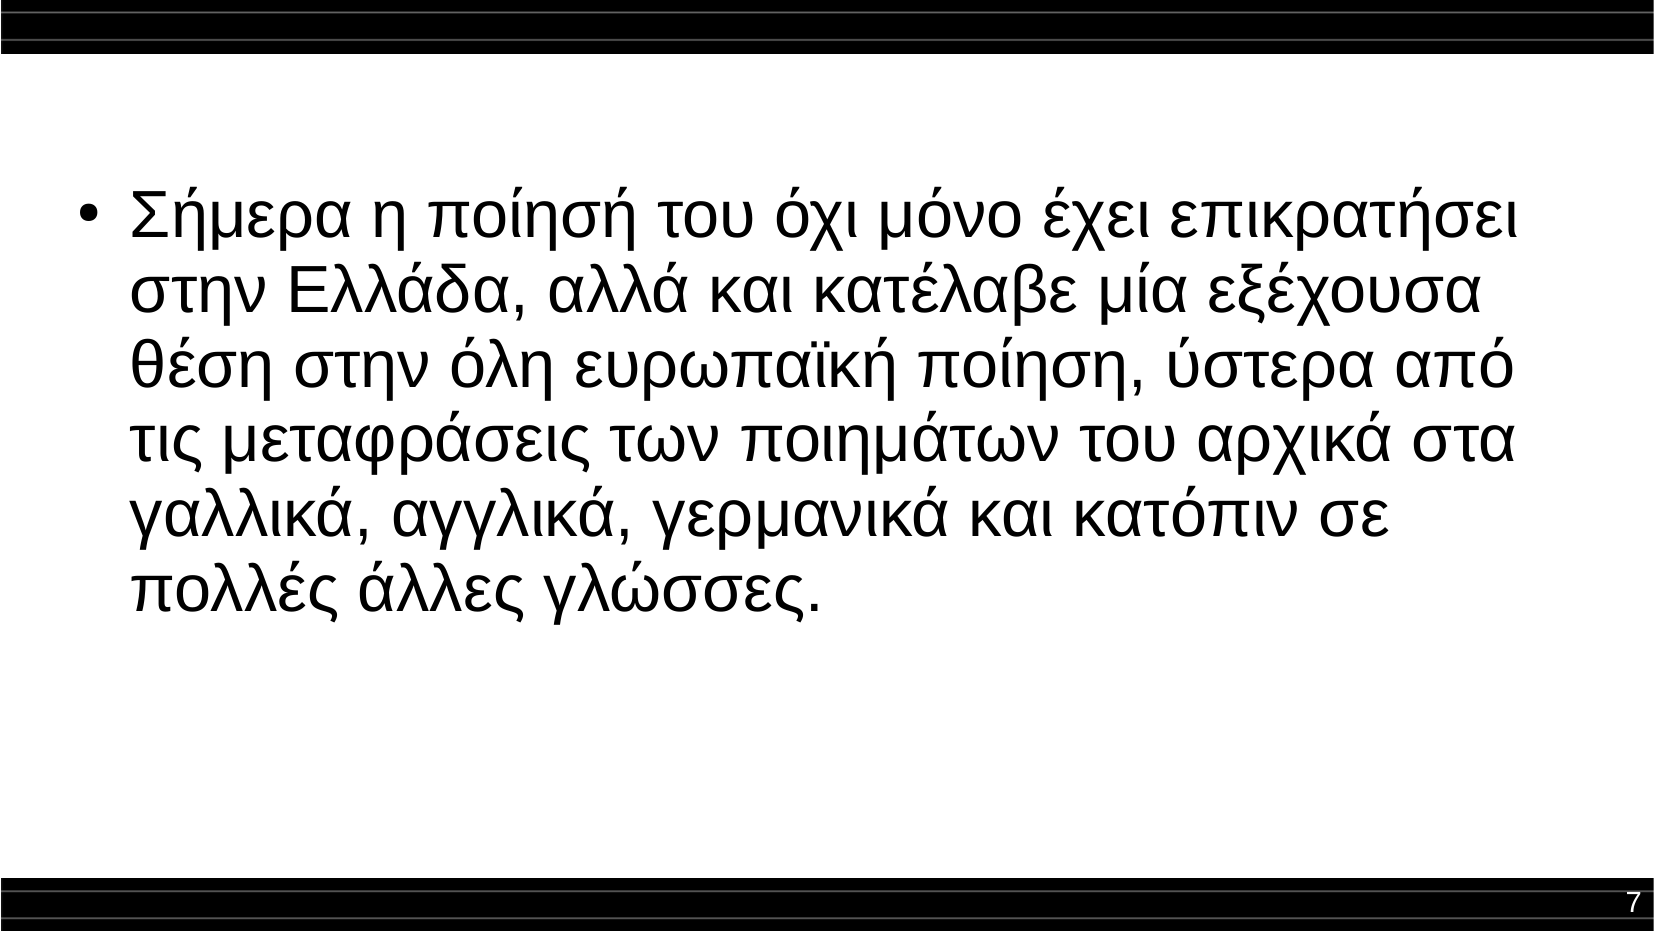

# Σήμερα η ποίησή του όχι μόνο έχει επικρατήσει στην Ελλάδα, αλλά και κατέλαβε μία εξέχουσα θέση στην όλη ευρωπαϊκή ποίηση, ύστερα από τις μεταφράσεις των ποιημάτων του αρχικά στα γαλλικά, αγγλικά, γερμανικά και κατόπιν σε πολλές άλλες γλώσσες.